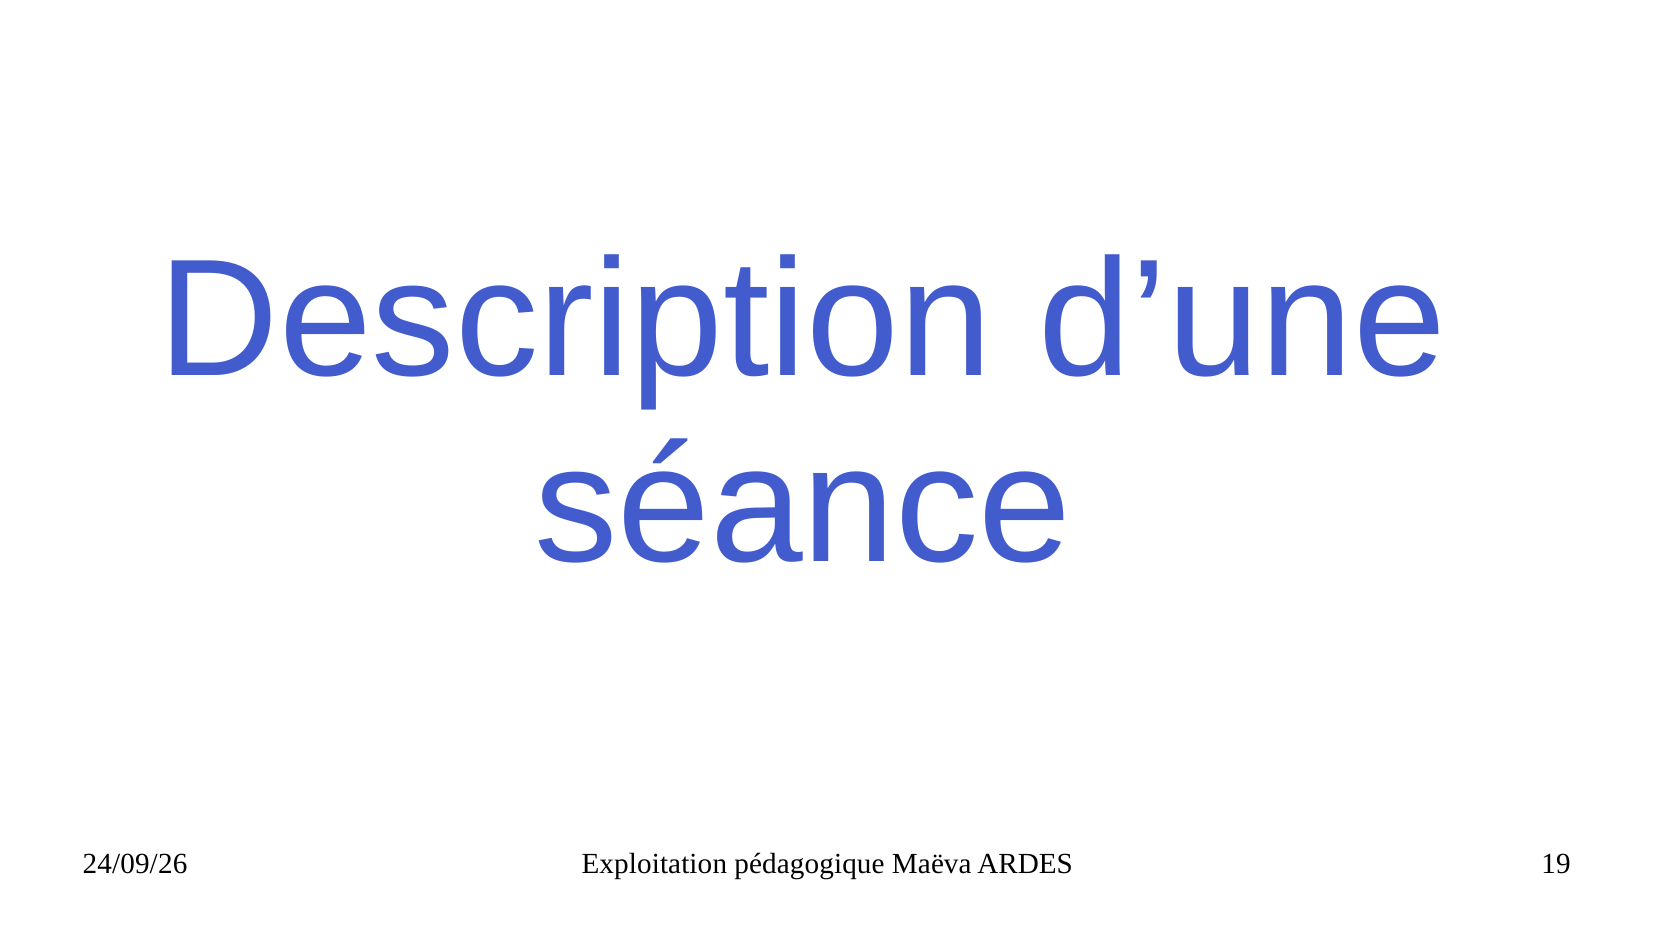

# Description d’une séance
Exploitation pédagogique Maëva ARDES
19